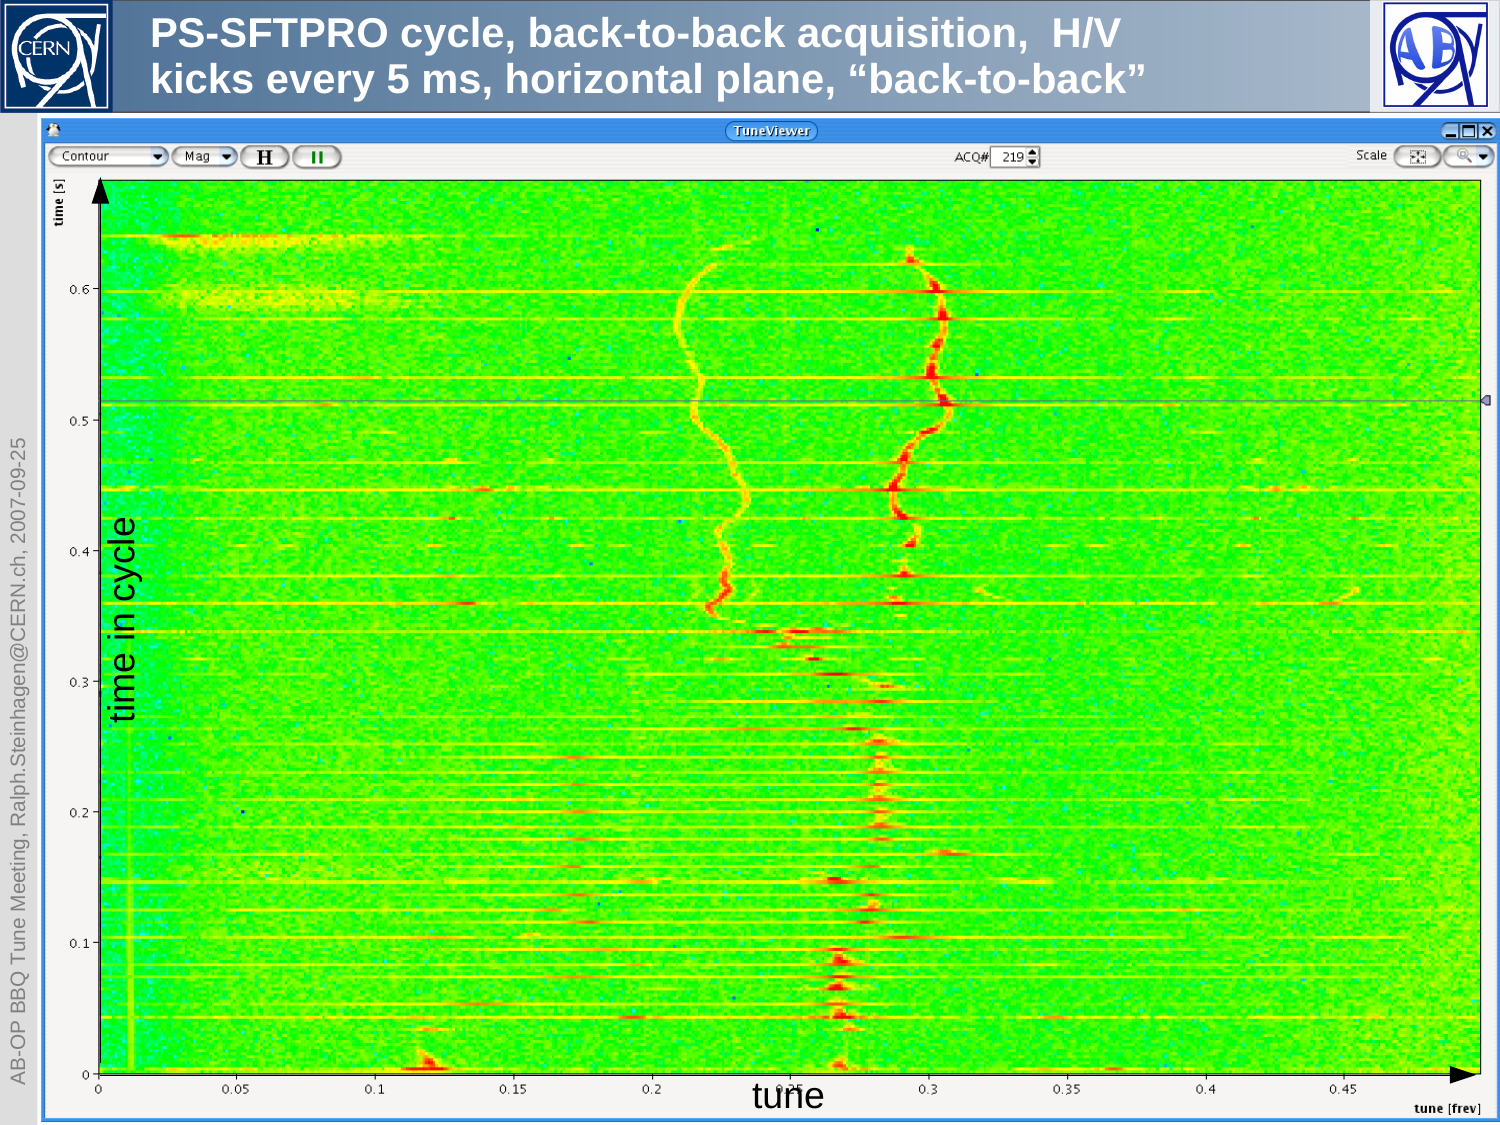

# PS-SFTPRO cycle, back-to-back acquisition, H/V kicks every 5 ms, horizontal plane, “back-to-back”
time in cycle
tune